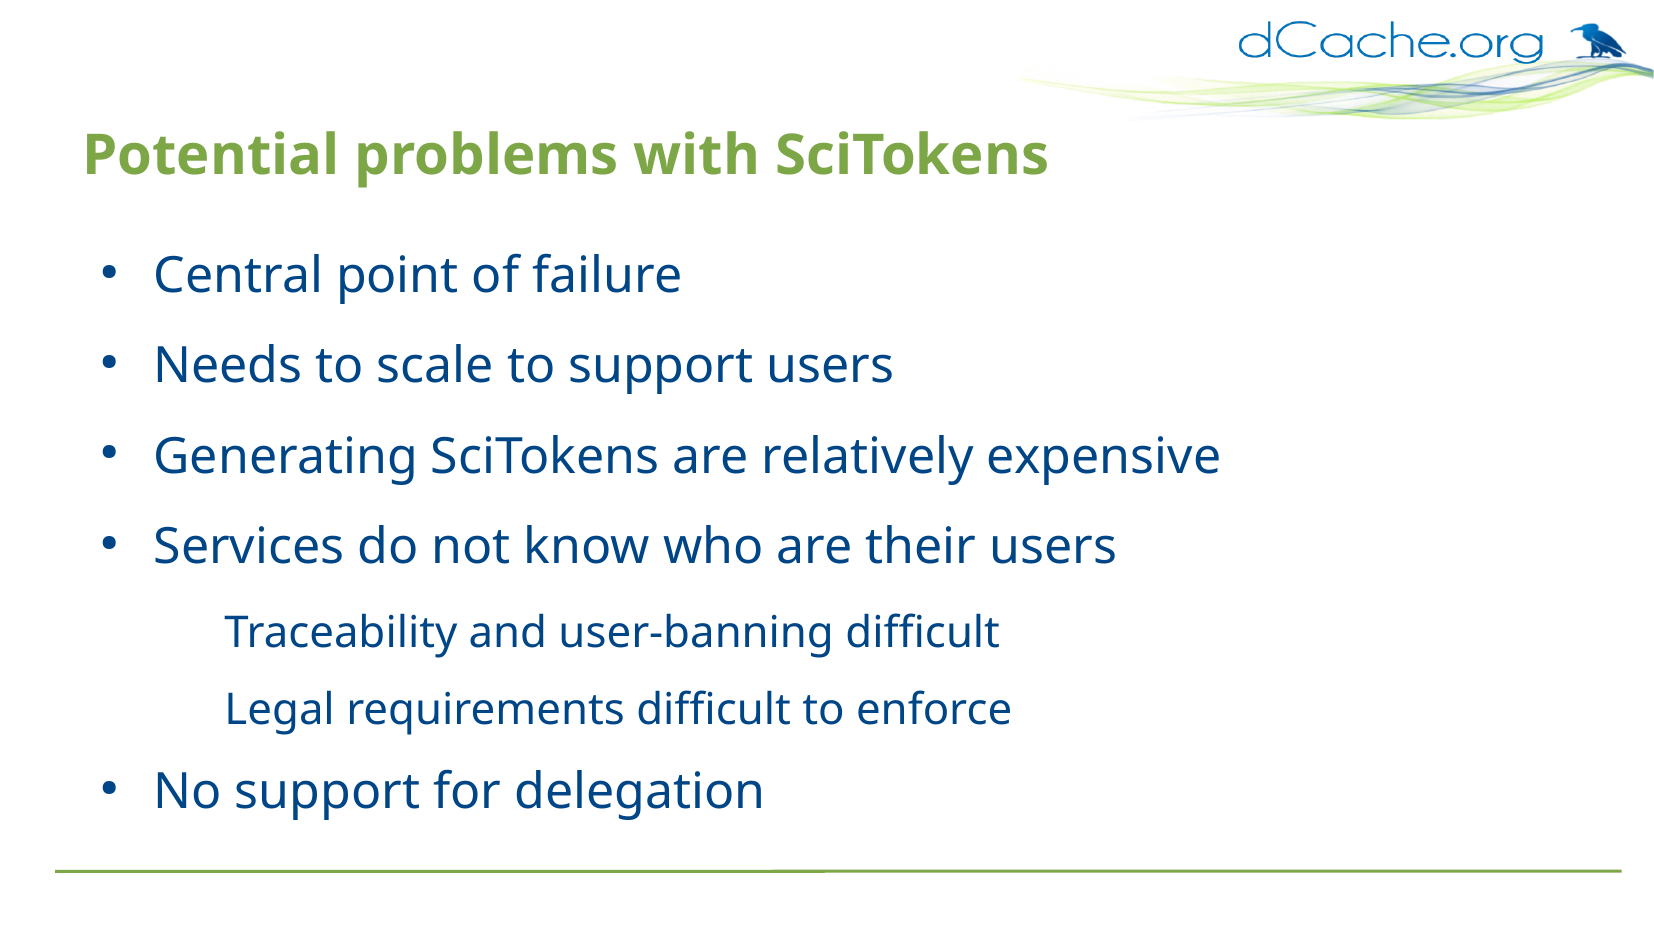

# Potential problems with SciTokens
Central point of failure
Needs to scale to support users
Generating SciTokens are relatively expensive
Services do not know who are their users
Traceability and user-banning difficult
Legal requirements difficult to enforce
No support for delegation